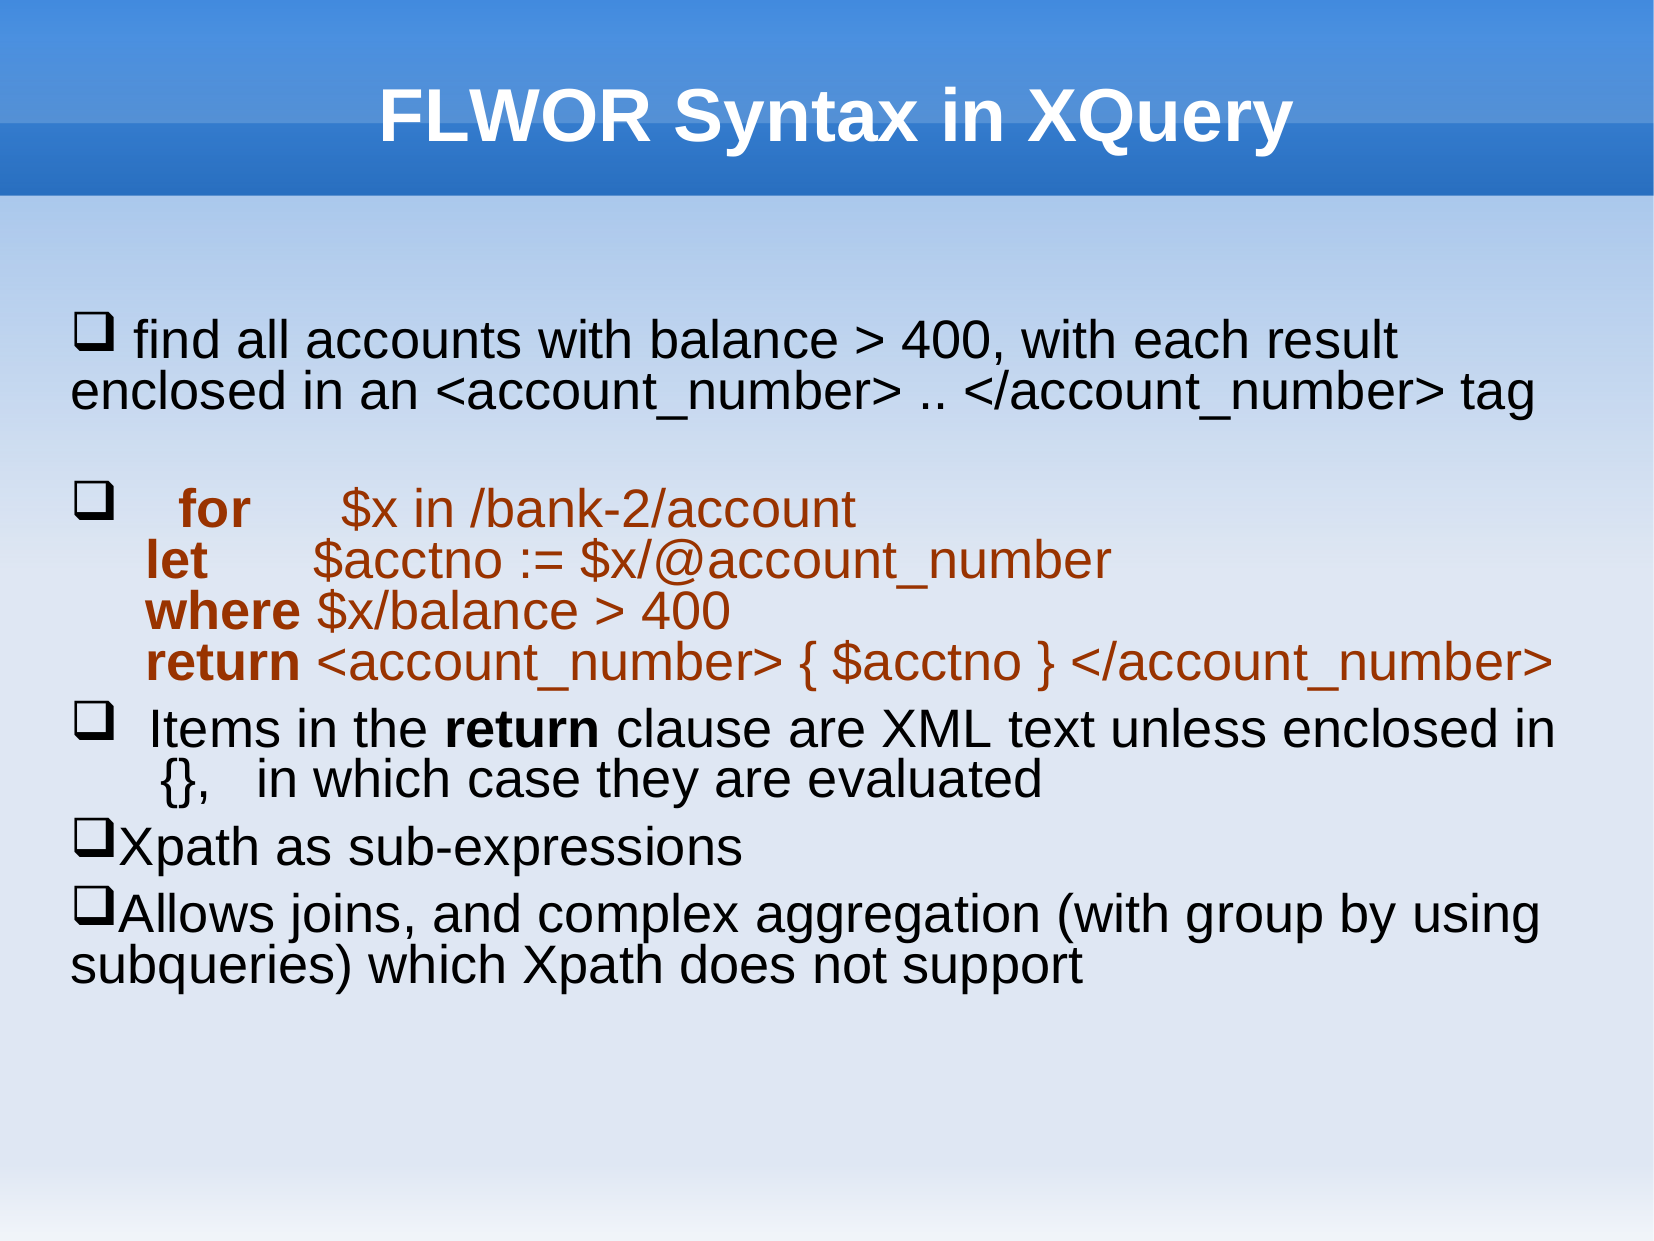

FLWOR Syntax in XQuery
 find all accounts with balance > 400, with each result enclosed in an <account_number> .. </account_number> tag
 for $x in /bank-2/account
 let $acctno := $x/@account_number
 where $x/balance > 400
 return <account_number> { $acctno } </account_number>
 Items in the return clause are XML text unless enclosed in {}, in which case they are evaluated
Xpath as sub-expressions
Allows joins, and complex aggregation (with group by using subqueries) which Xpath does not support